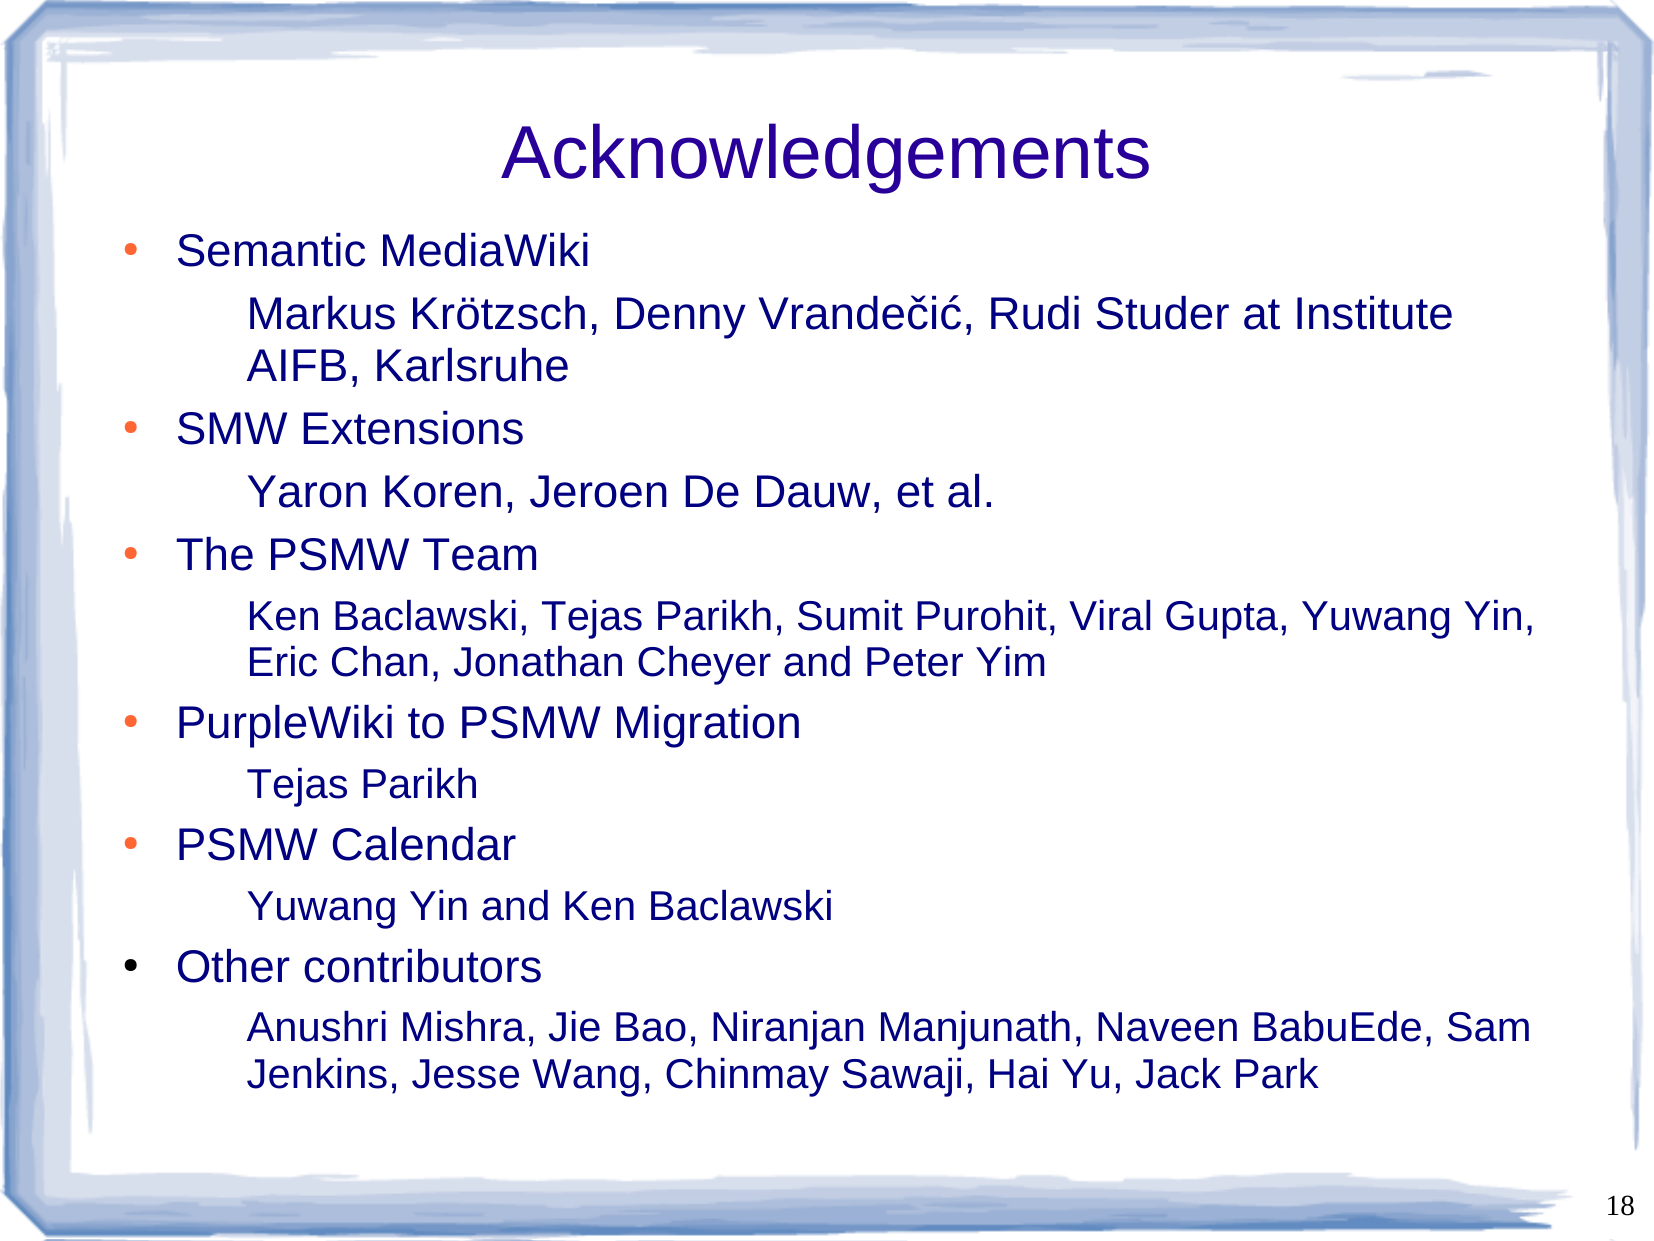

# Acknowledgements
Semantic MediaWiki
Markus Krötzsch, Denny Vrandečić, Rudi Studer at Institute AIFB, Karlsruhe
SMW Extensions
Yaron Koren, Jeroen De Dauw, et al.
The PSMW Team
Ken Baclawski, Tejas Parikh, Sumit Purohit, Viral Gupta, Yuwang Yin, Eric Chan, Jonathan Cheyer and Peter Yim
PurpleWiki to PSMW Migration
Tejas Parikh
PSMW Calendar
Yuwang Yin and Ken Baclawski
Other contributors
Anushri Mishra, Jie Bao, Niranjan Manjunath, Naveen BabuEde, Sam Jenkins, Jesse Wang, Chinmay Sawaji, Hai Yu, Jack Park
18